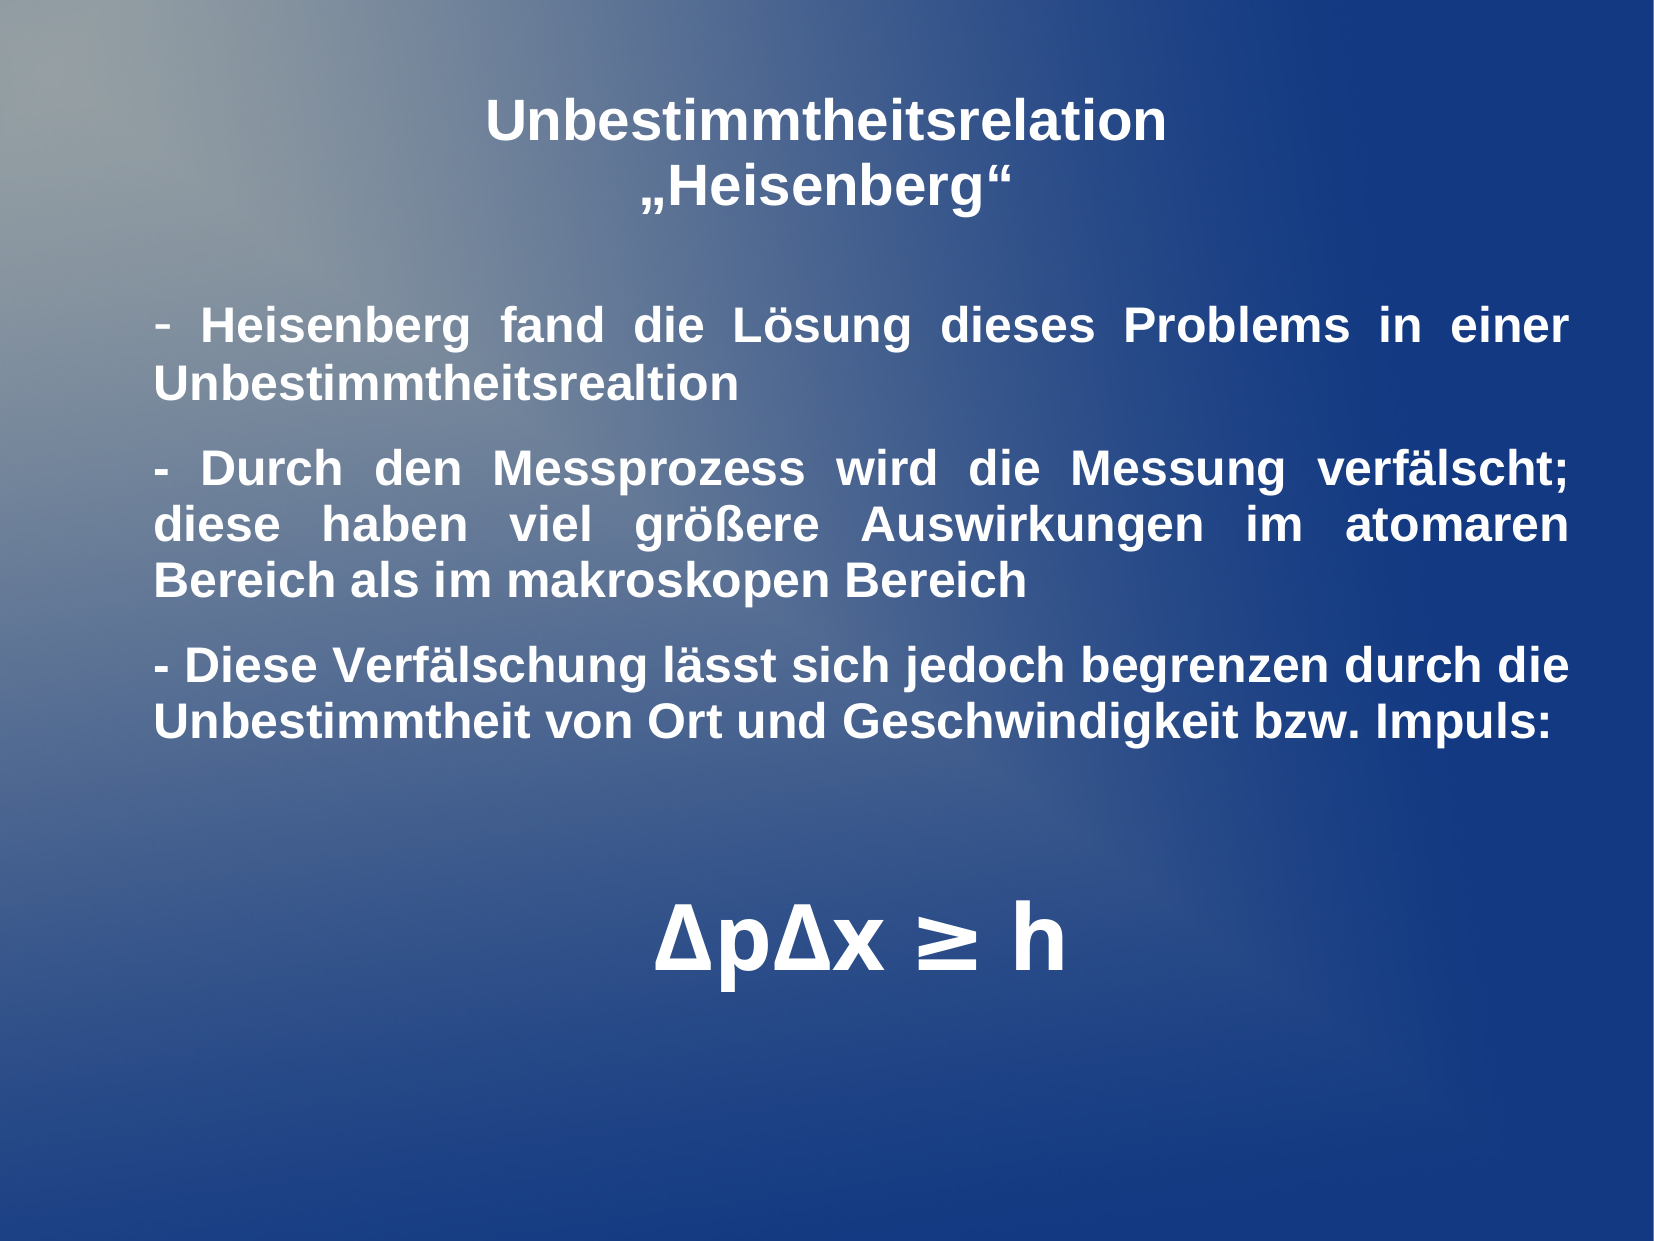

# Unbestimmtheitsrelation „Heisenberg“
- Heisenberg fand die Lösung dieses Problems in einer Unbestimmtheitsrealtion
- Durch den Messprozess wird die Messung verfälscht; diese haben viel größere Auswirkungen im atomaren Bereich als im makroskopen Bereich
- Diese Verfälschung lässt sich jedoch begrenzen durch die Unbestimmtheit von Ort und Geschwindigkeit bzw. Impuls:
ΔpΔx ≥ h